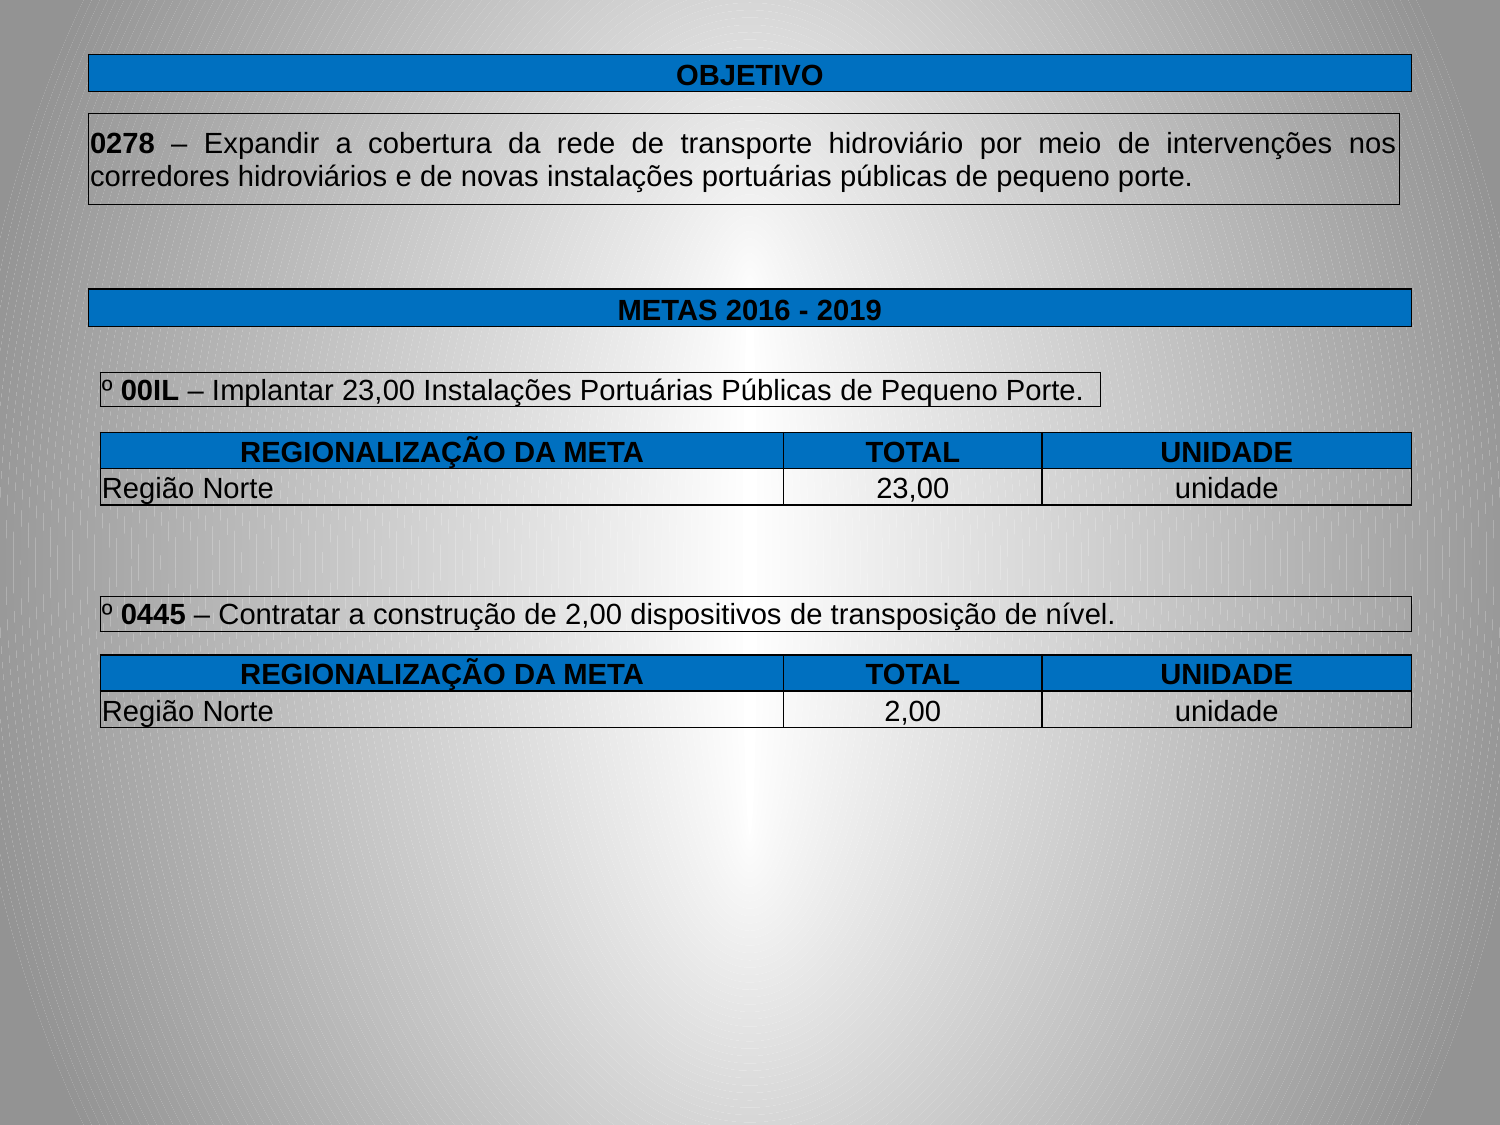

| OBJETIVO |
| --- |
| 0278 – Expandir a cobertura da rede de transporte hidroviário por meio de intervenções nos corredores hidroviários e de novas instalações portuárias públicas de pequeno porte. |
| --- |
| METAS 2016 - 2019 |
| --- |
| º 00IL – Implantar 23,00 Instalações Portuárias Públicas de Pequeno Porte. |
| --- |
| REGIONALIZAÇÃO DA META | TOTAL | UNIDADE |
| --- | --- | --- |
| Região Norte | 23,00 | unidade |
| º 0445 – Contratar a construção de 2,00 dispositivos de transposição de nível. |
| --- |
| REGIONALIZAÇÃO DA META | TOTAL | UNIDADE |
| --- | --- | --- |
| Região Norte | 2,00 | unidade |